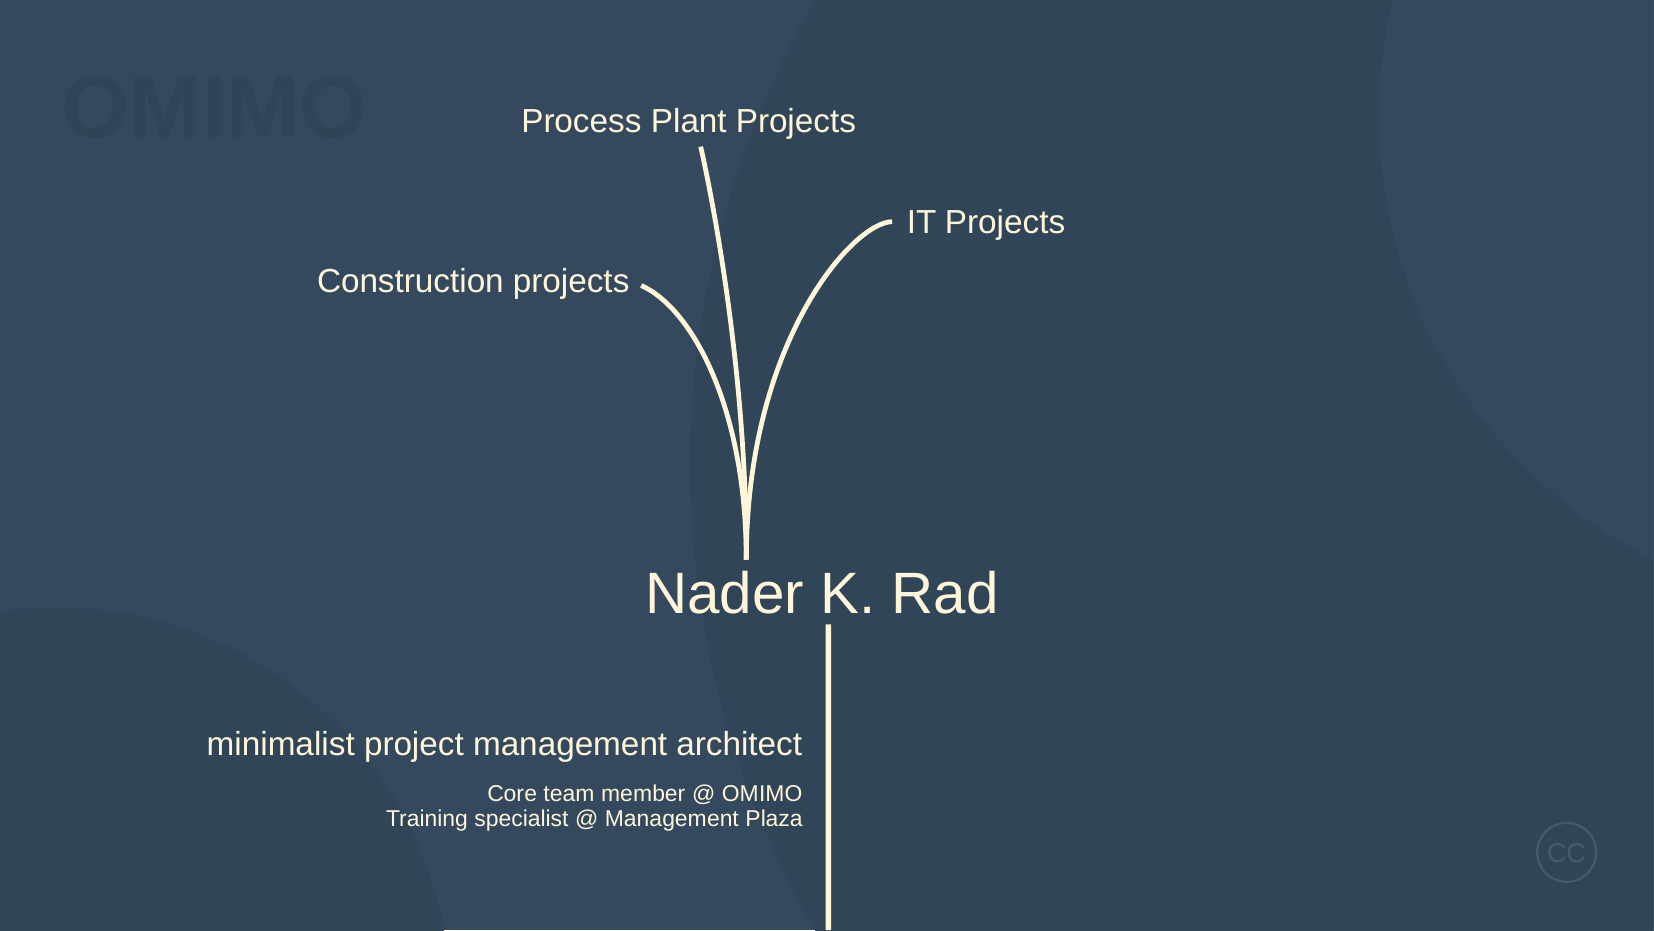

OMIMO
Process Plant Projects
IT Projects
Construction projects
Nader K. Rad
minimalist project management architect
Core team member @ OMIMO
Training specialist @ Management Plaza
CC